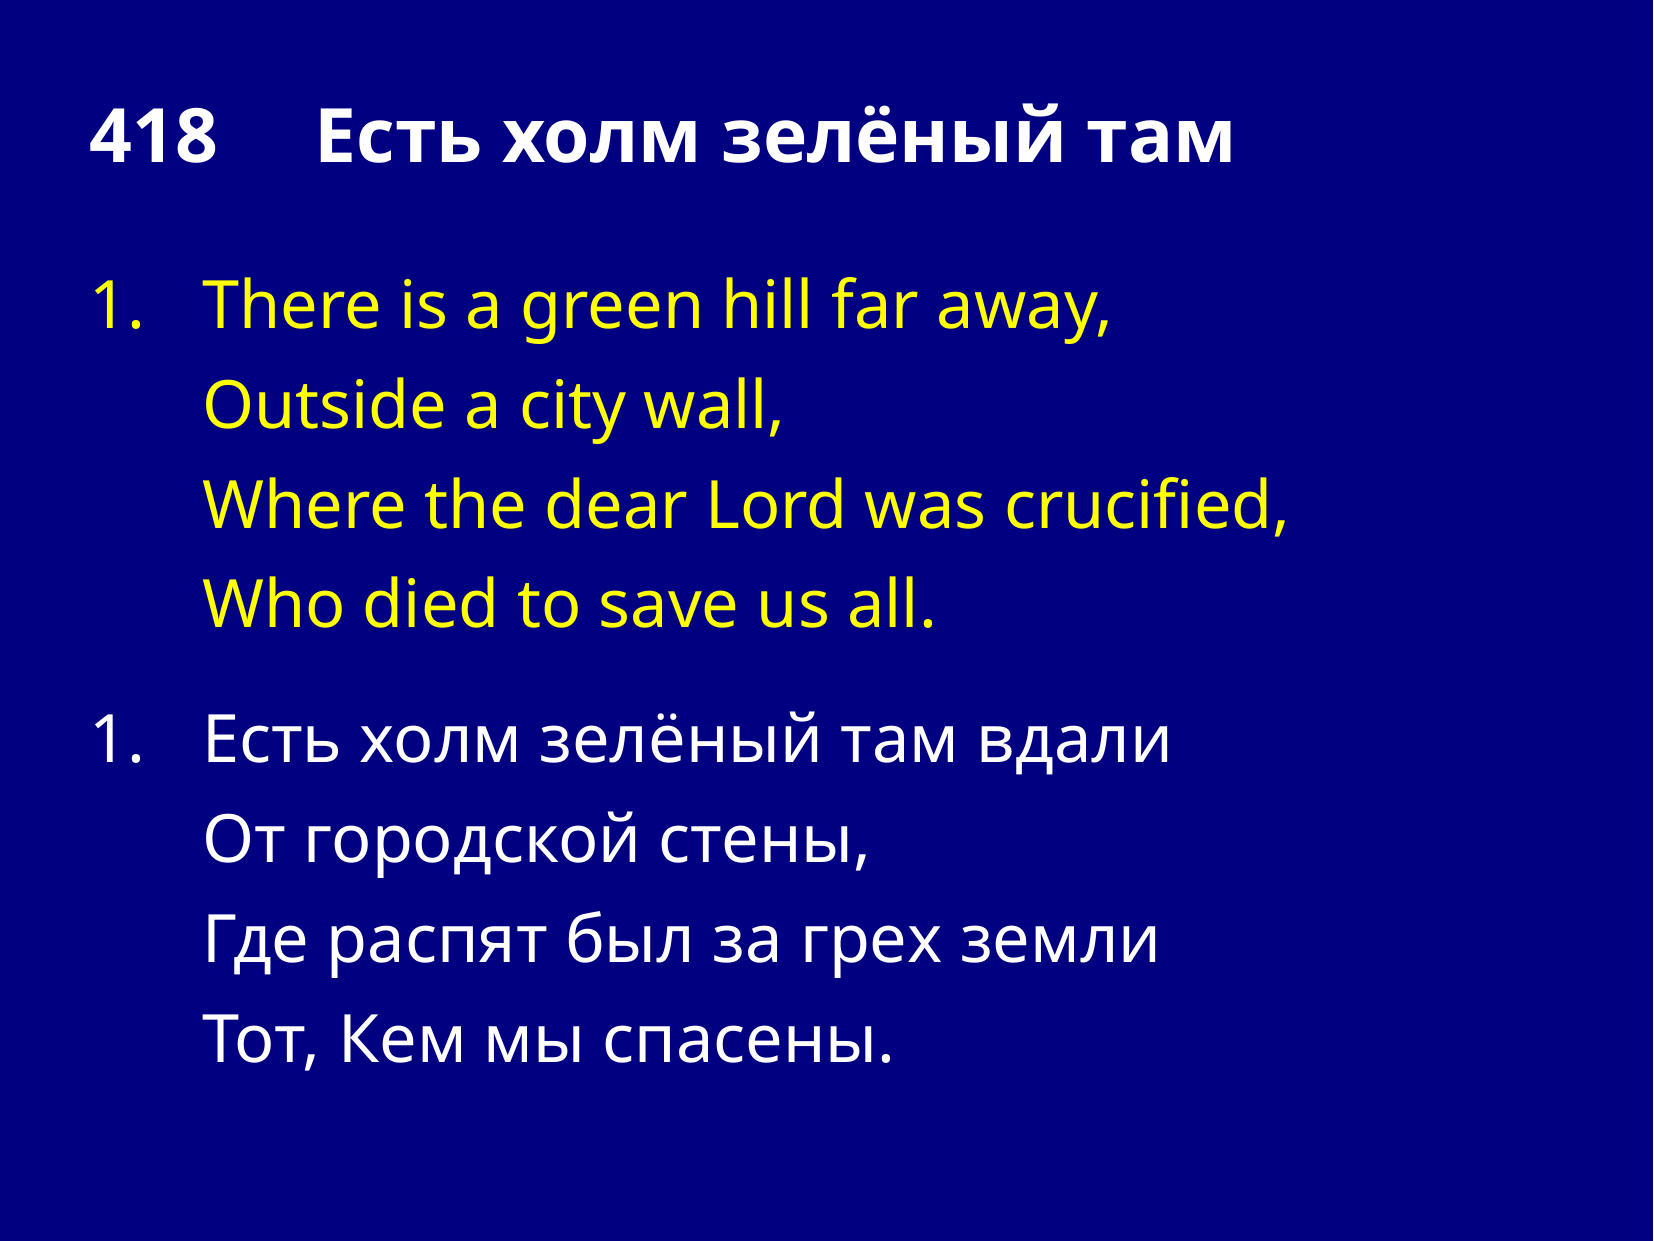

418	Есть холм зелёный там
1.	There is a green hill far away,
	Outside a city wall,
	Where the dear Lord was crucified,
	Who died to save us all.
1.	Есть холм зелёный там вдали
	От городской стены,
	Где распят был за грех земли
	Тот, Кем мы спасены.